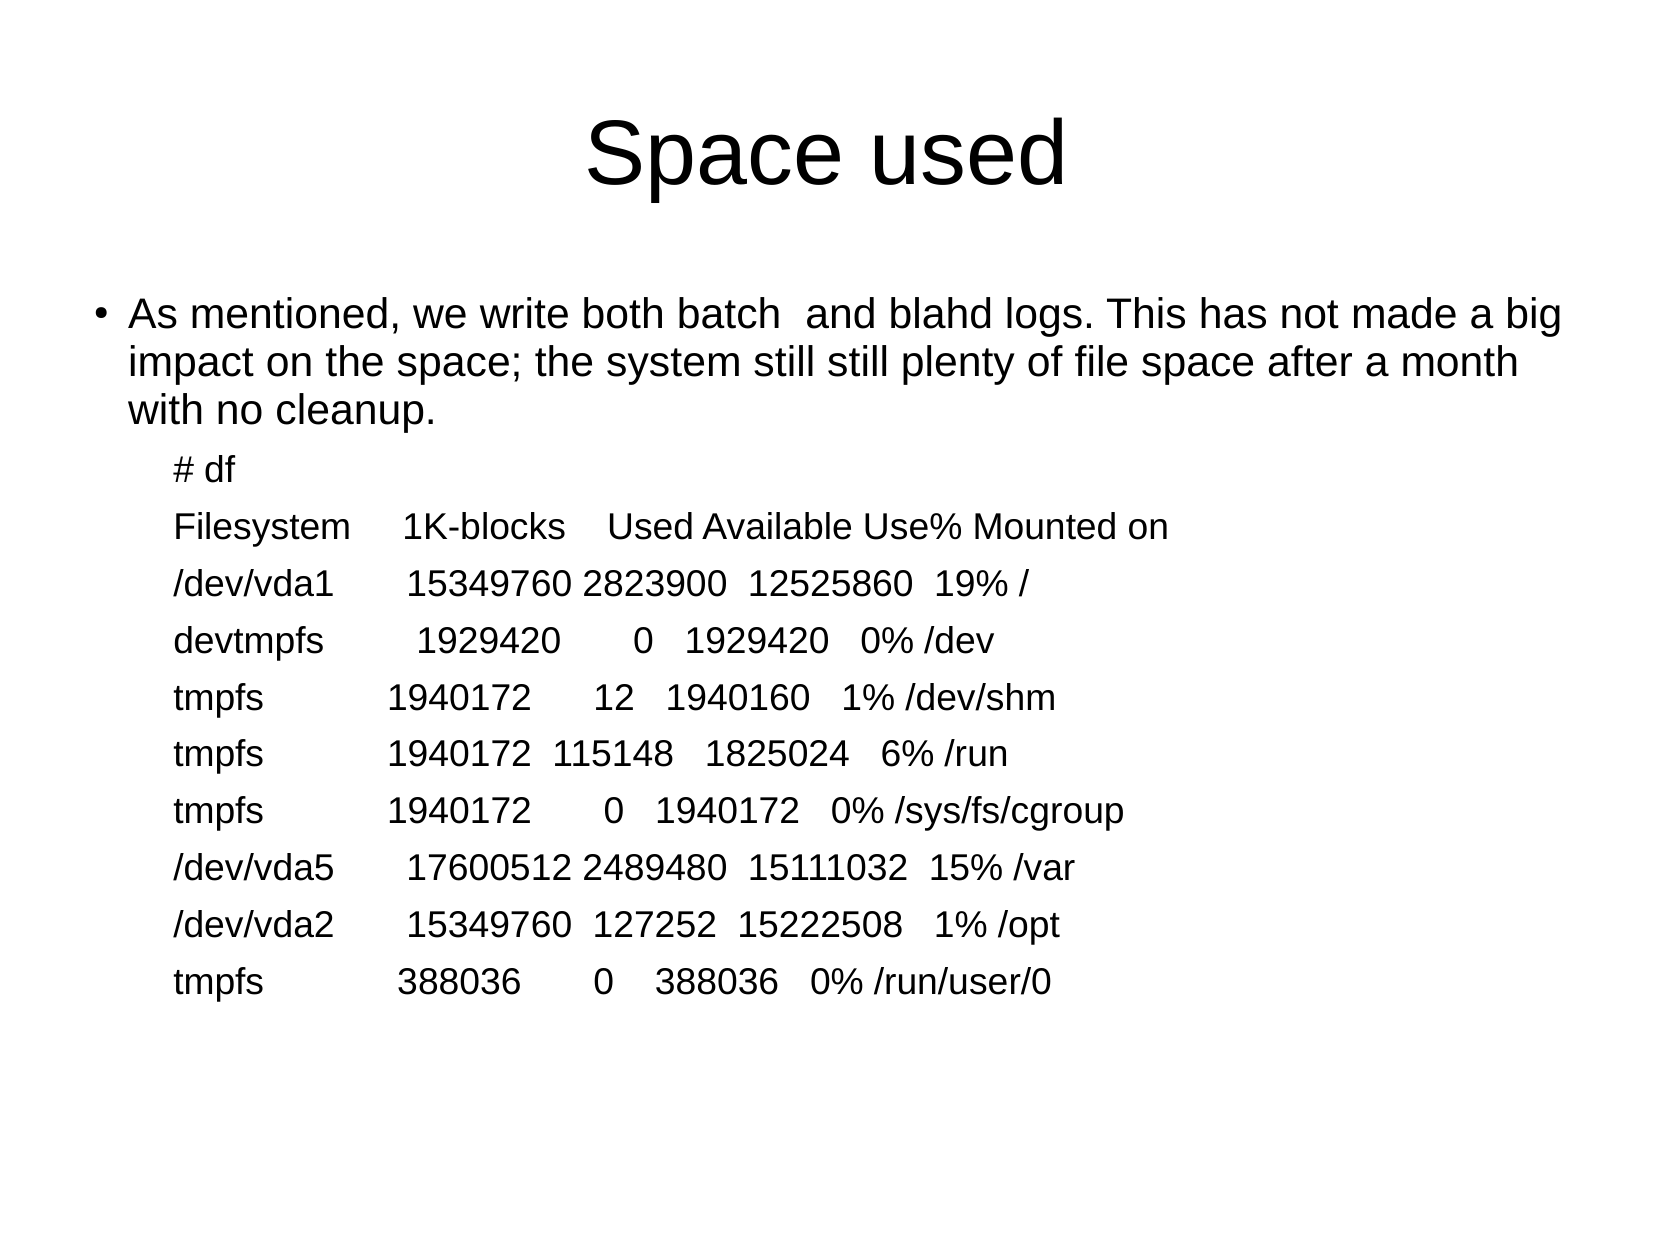

# Space used
As mentioned, we write both batch and blahd logs. This has not made a big impact on the space; the system still still plenty of file space after a month with no cleanup.
# df
Filesystem 1K-blocks Used Available Use% Mounted on
/dev/vda1 15349760 2823900 12525860 19% /
devtmpfs 1929420 0 1929420 0% /dev
tmpfs 1940172 12 1940160 1% /dev/shm
tmpfs 1940172 115148 1825024 6% /run
tmpfs 1940172 0 1940172 0% /sys/fs/cgroup
/dev/vda5 17600512 2489480 15111032 15% /var
/dev/vda2 15349760 127252 15222508 1% /opt
tmpfs 388036 0 388036 0% /run/user/0